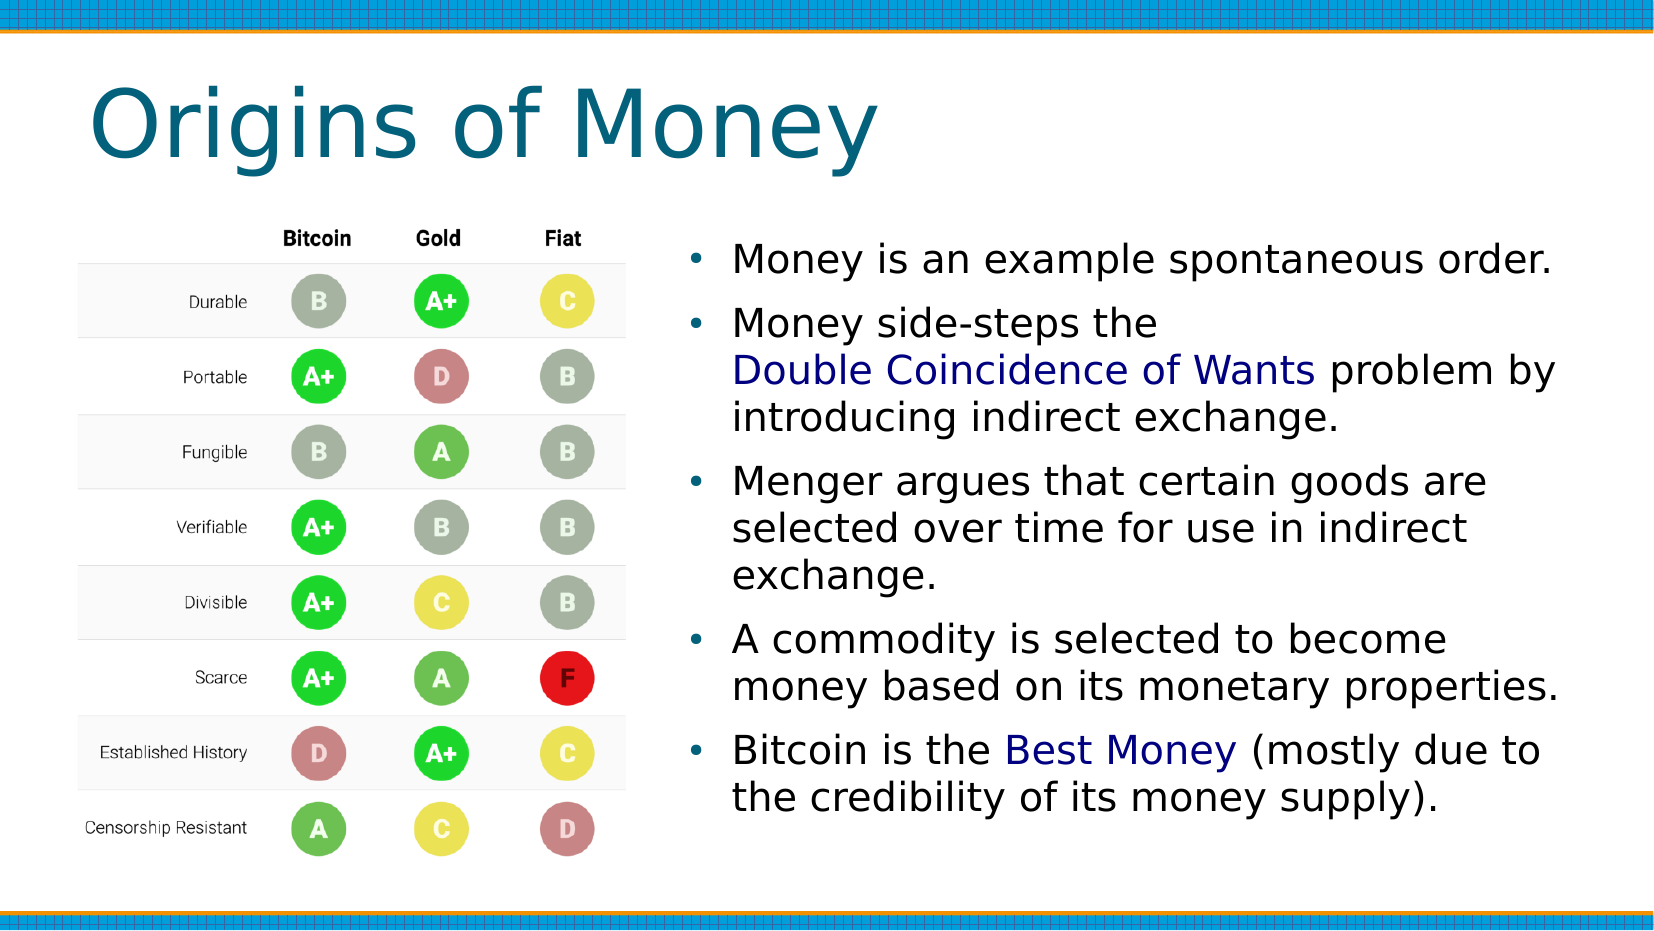

# Origins of Money
Money is an example spontaneous order.
Money side-steps the Double Coincidence of Wants problem by introducing indirect exchange.
Menger argues that certain goods are selected over time for use in indirect exchange.
A commodity is selected to become money based on its monetary properties.
Bitcoin is the Best Money (mostly due to the credibility of its money supply).